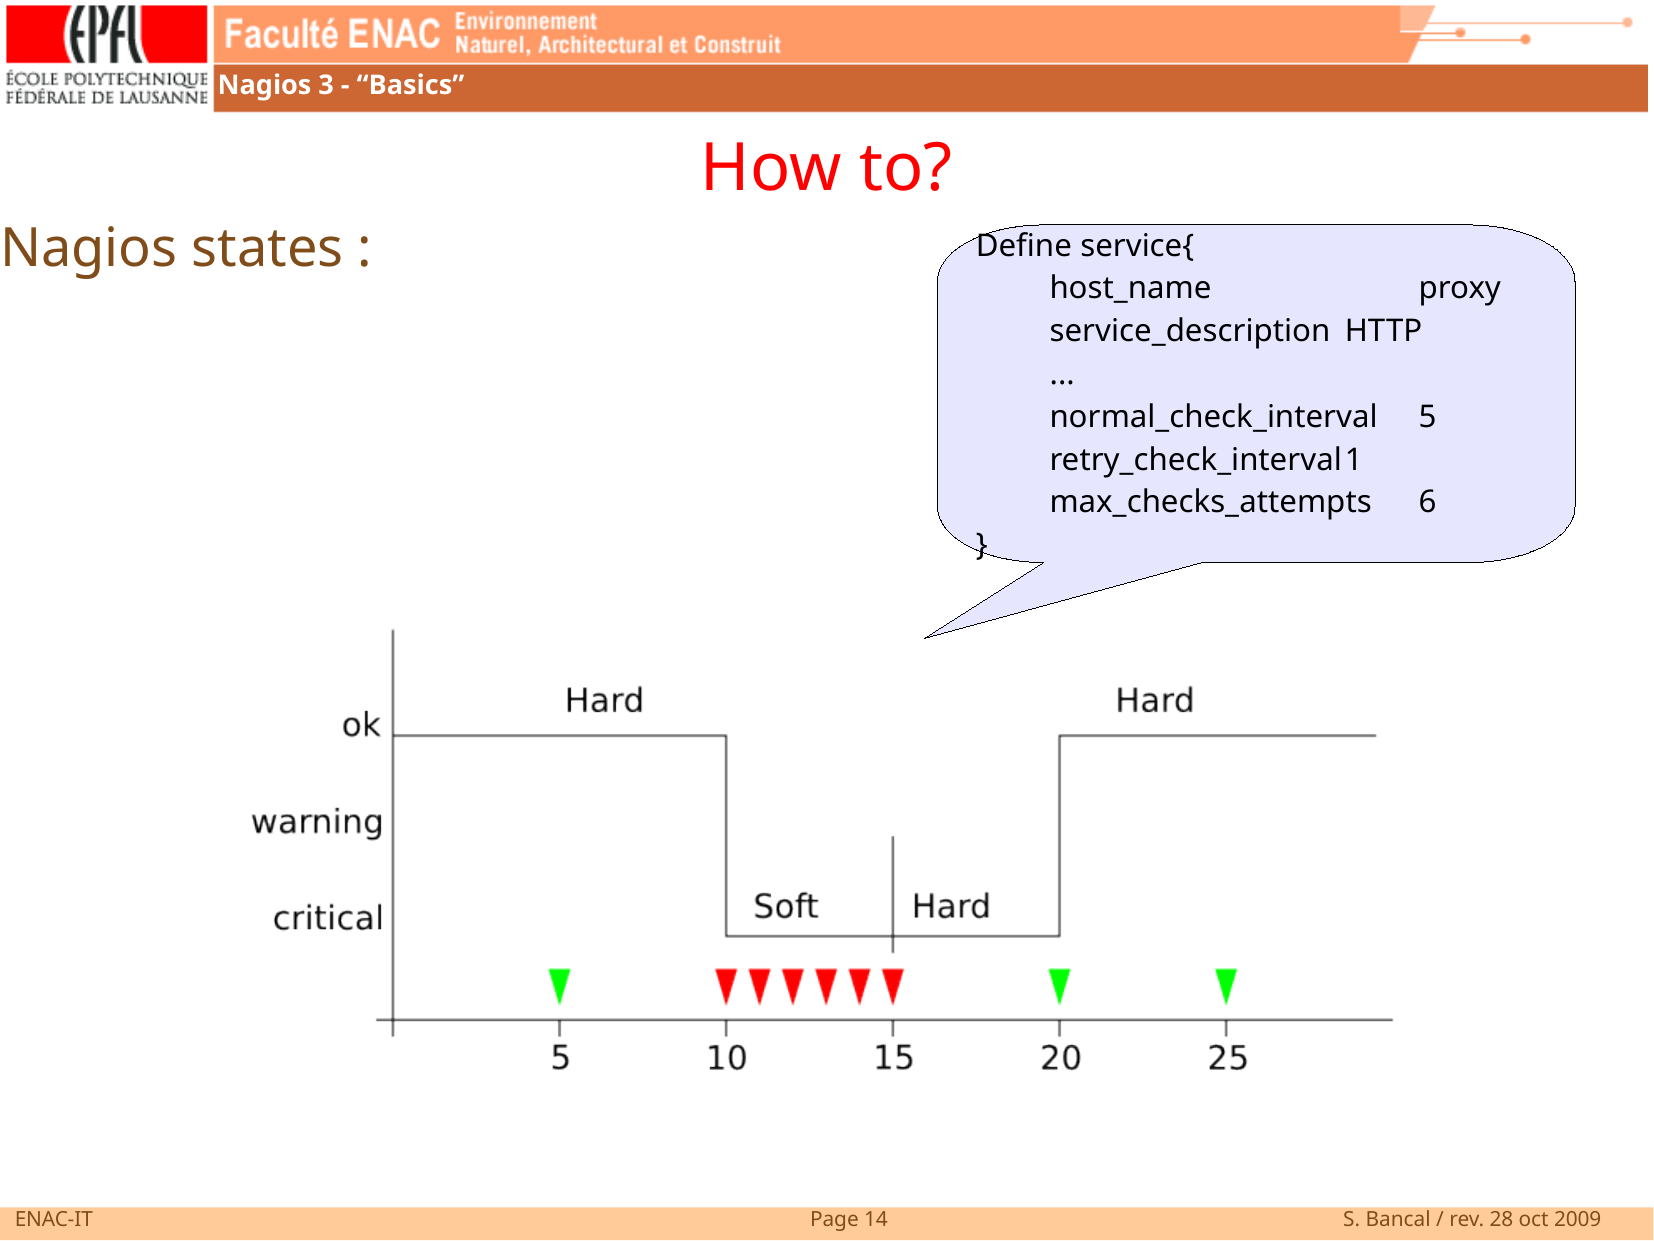

# How to?
Nagios states :
Define service{
	host_name			proxy
	service_description	HTTP
	...
	normal_check_interval	5
	retry_check_interval	1
	max_checks_attempts	6
}